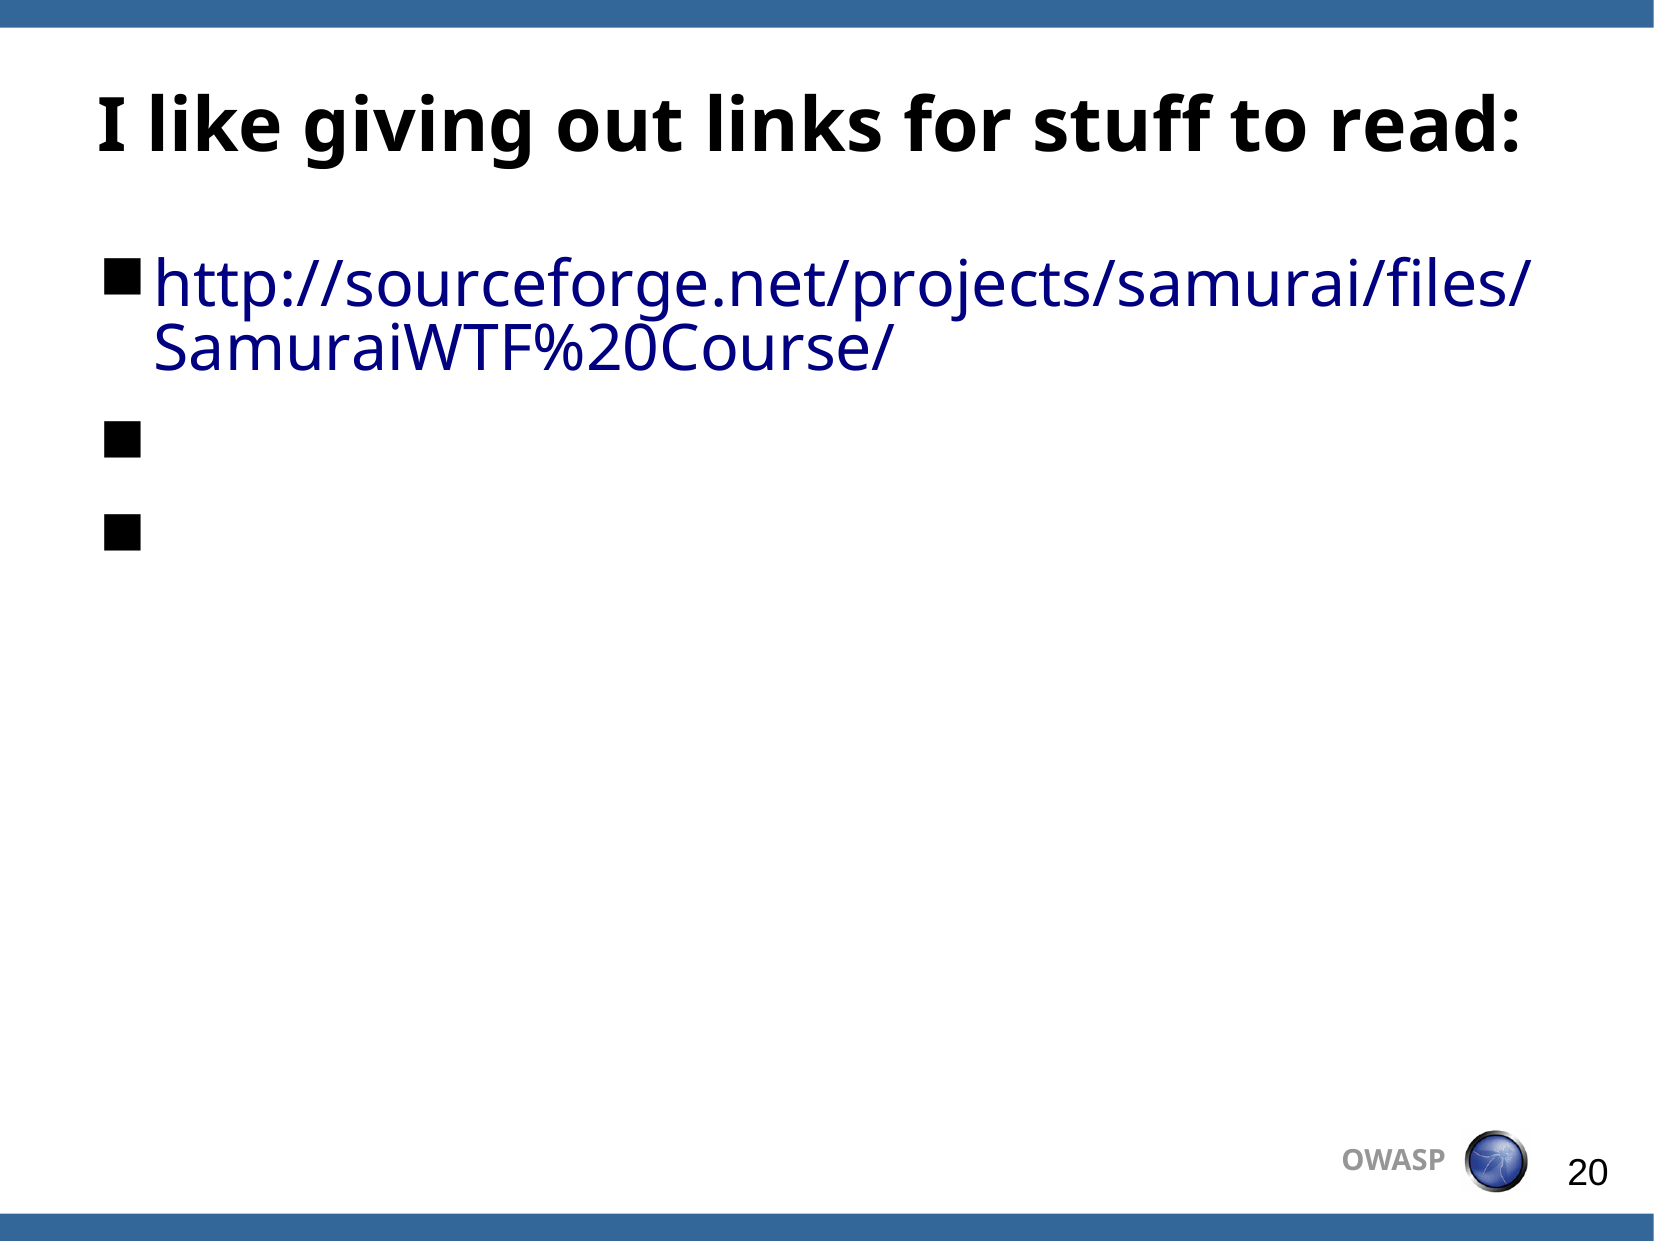

# I like giving out links for stuff to read:
http://sourceforge.net/projects/samurai/files/SamuraiWTF%20Course/
20